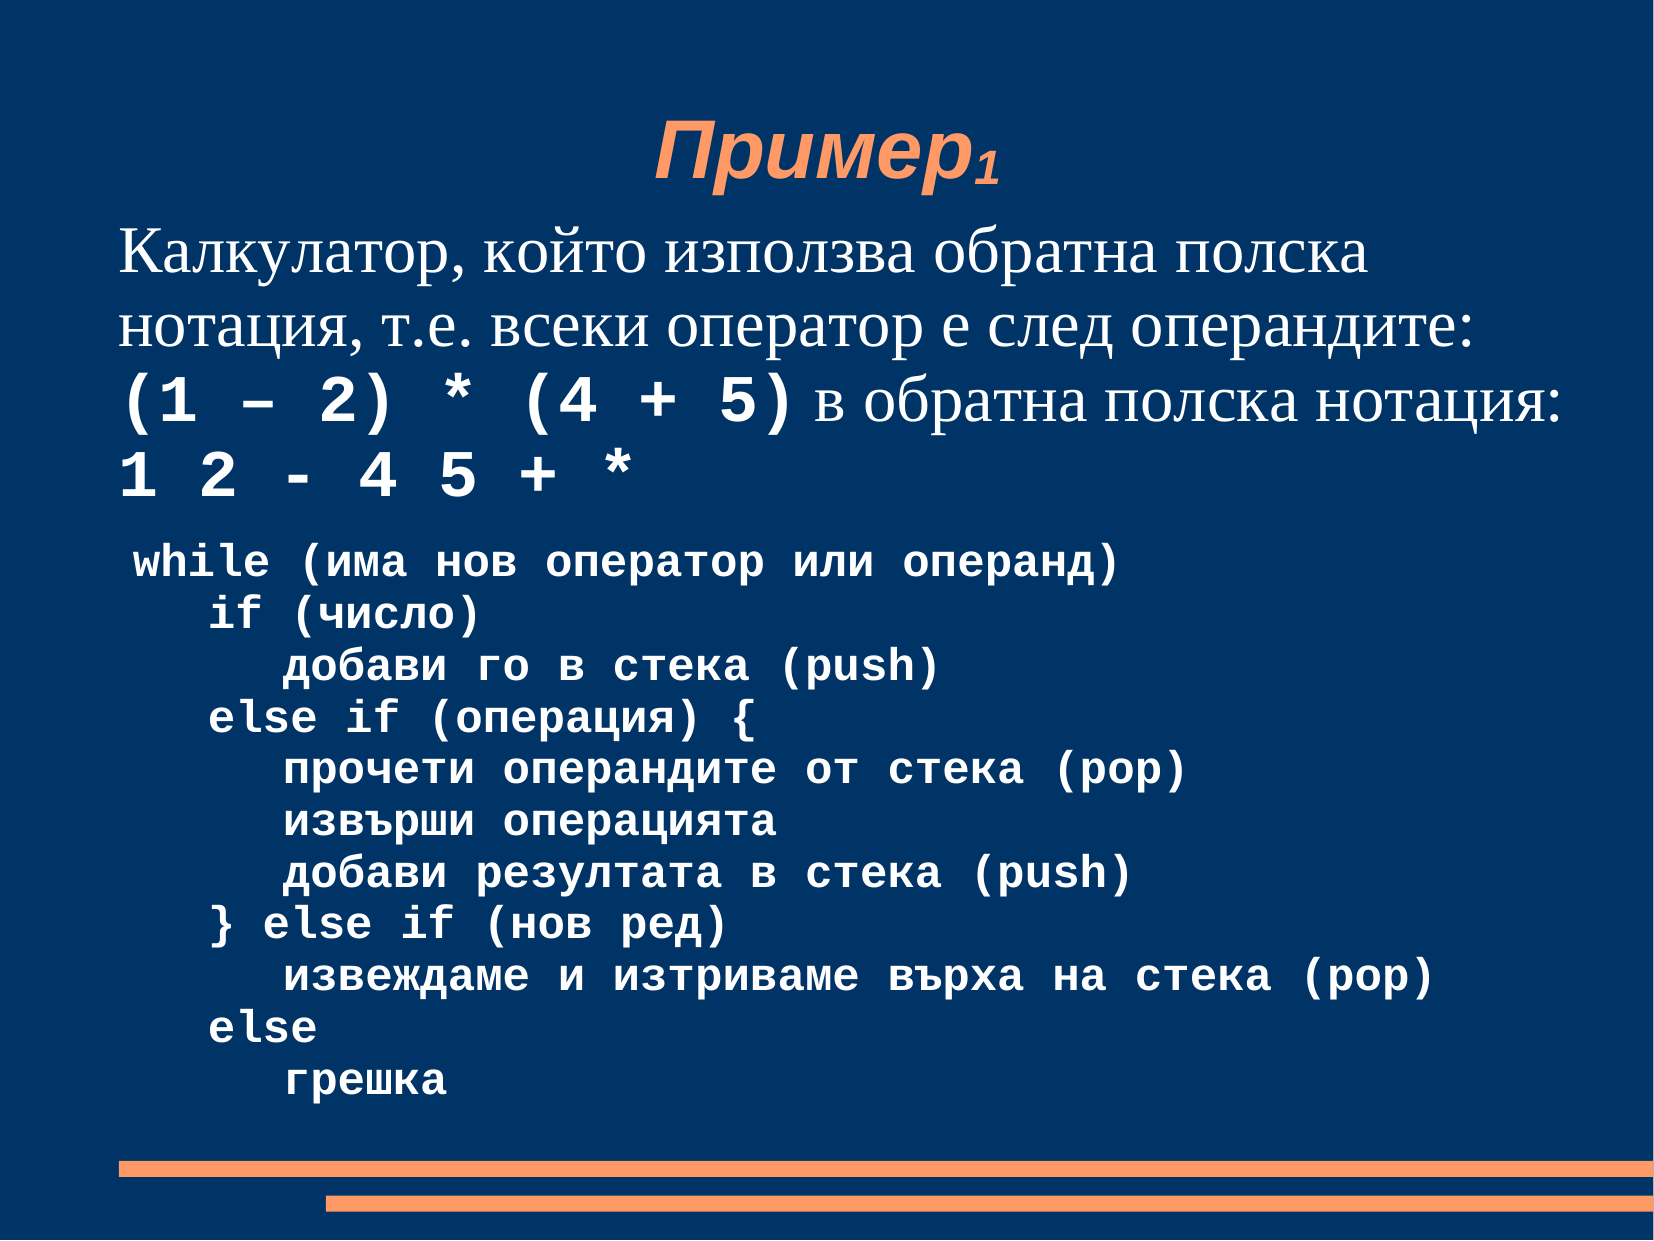

# Пример1
Калкулатор, който използва обратна полска нотация, т.е. всеки оператор е след операндите:
(1 – 2) * (4 + 5) в обратна полска нотация:
1 2 - 4 5 + *
while (има нов оператор или операнд)
	if (число)
		добави го в стека (push)
	else if (операция) {
		прочети операндите от стека (pop)
		извърши операцията
		добави резултата в стека (push)
	} else if (нов ред)
		извеждаме и изтриваме върха на стека (pop)
	else
		грешка